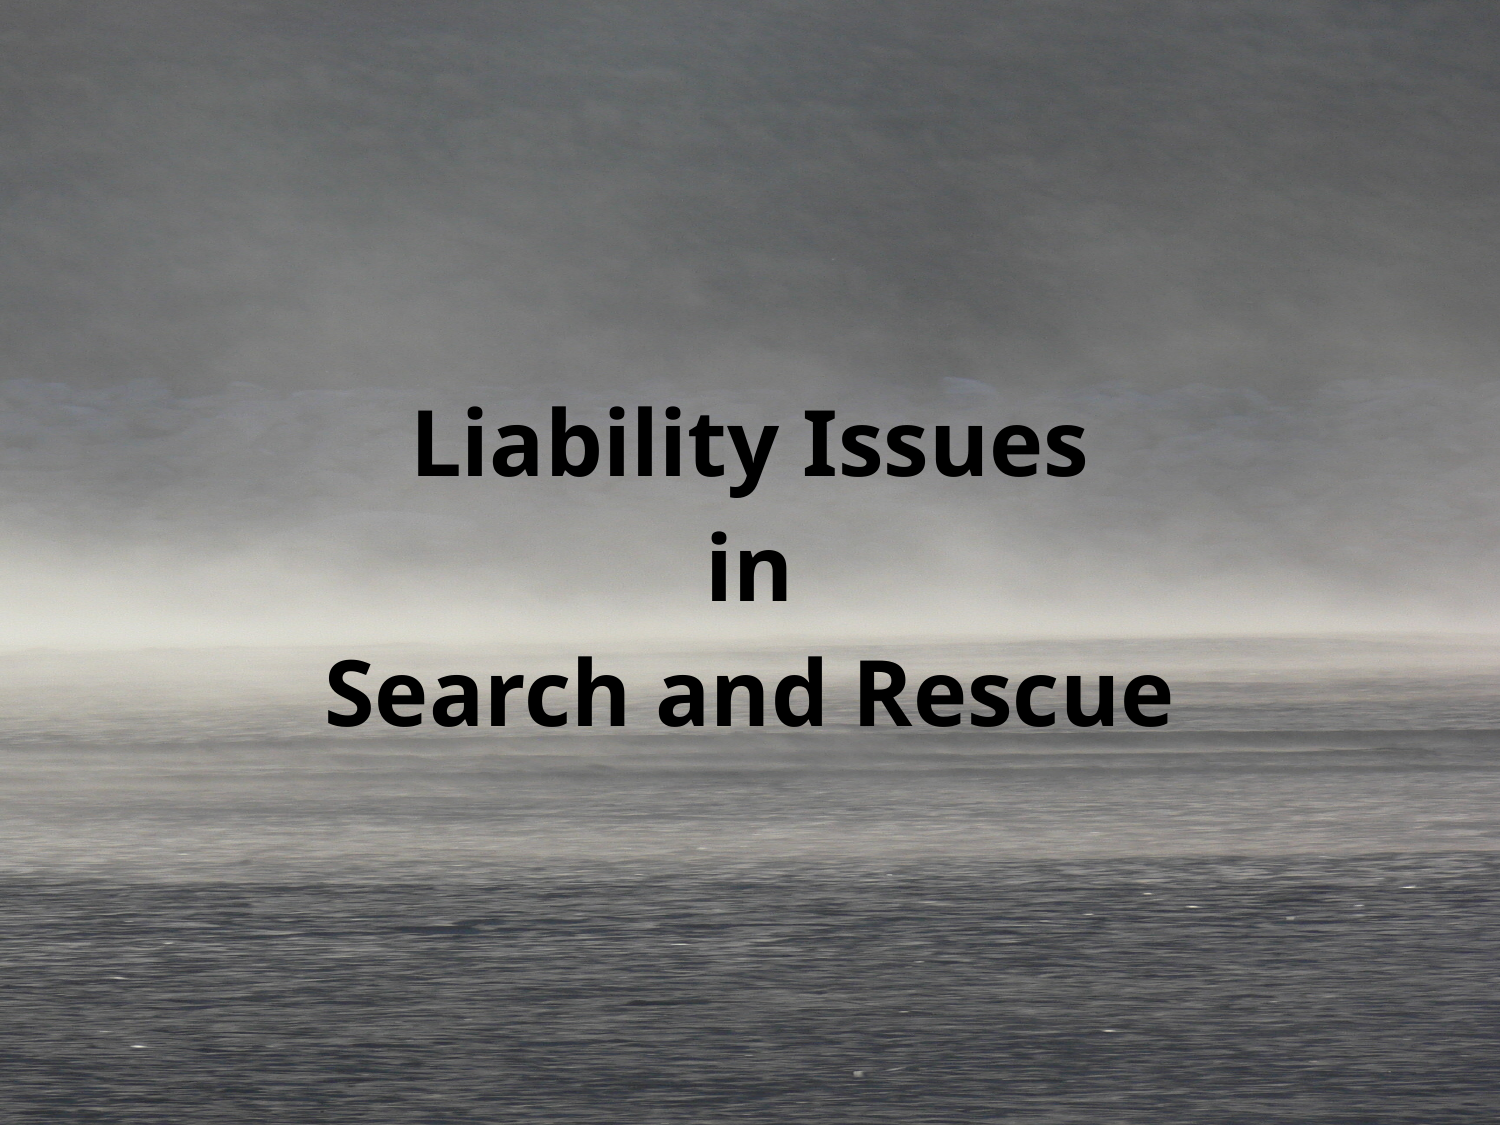

# Liability Issues in Search and Rescue